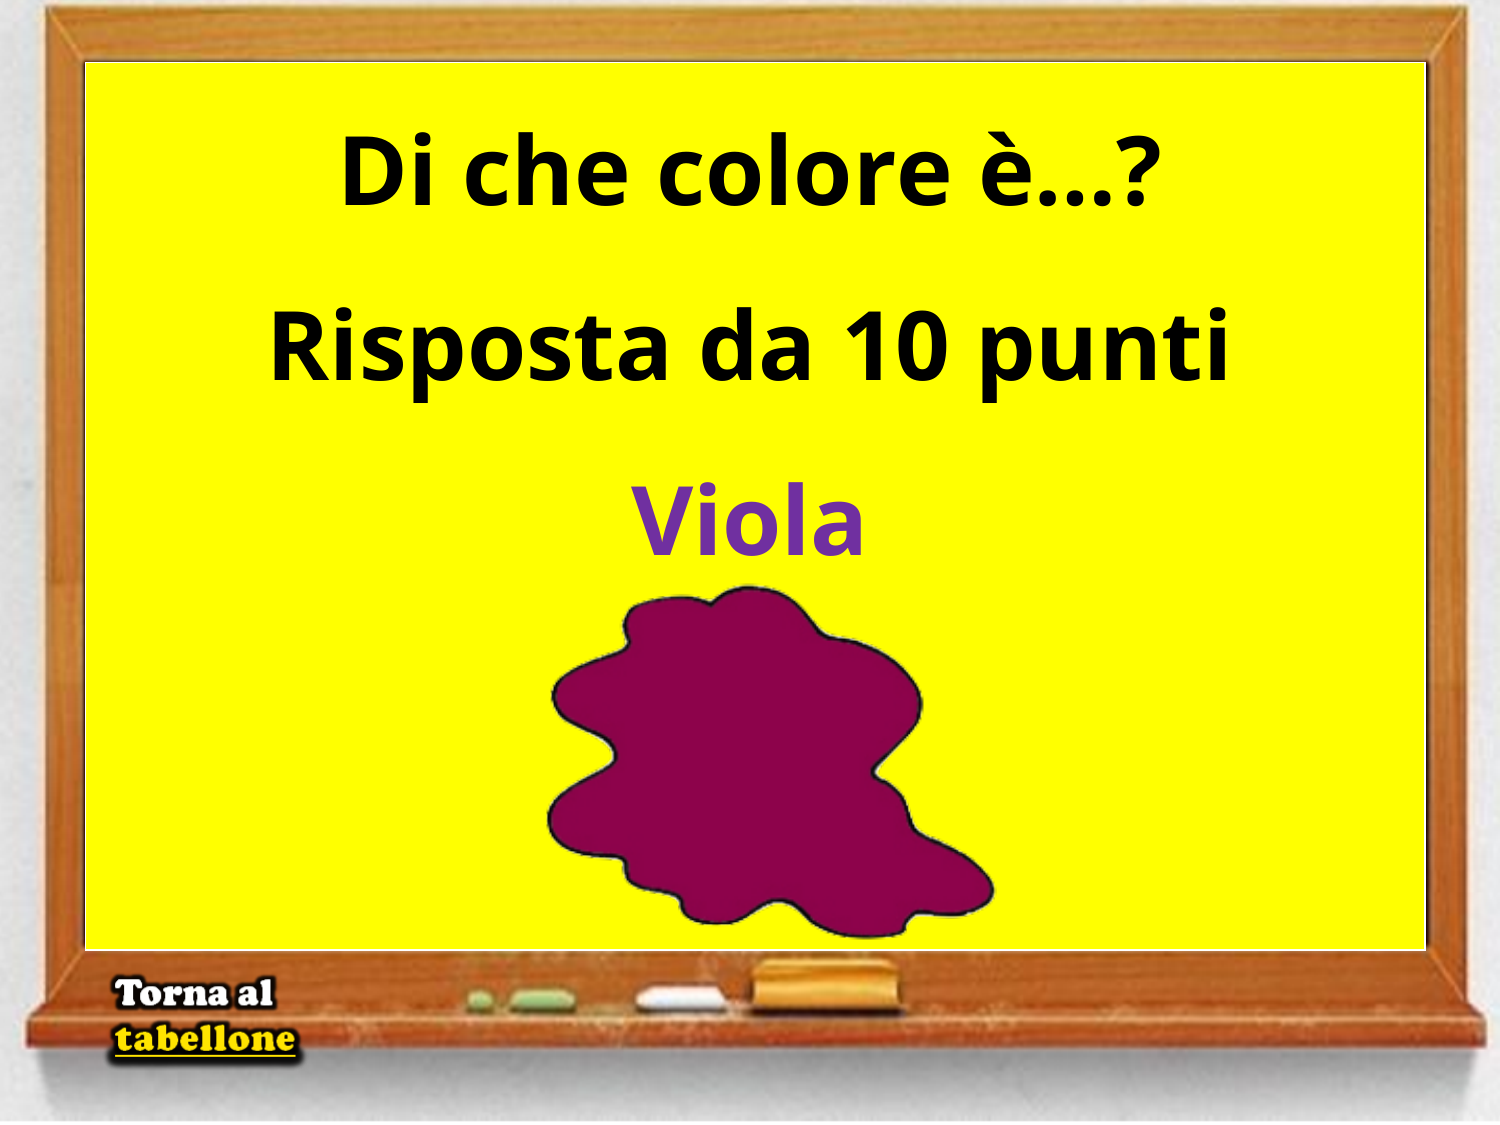

Di che colore è…?
Risposta da 10 punti
Viola